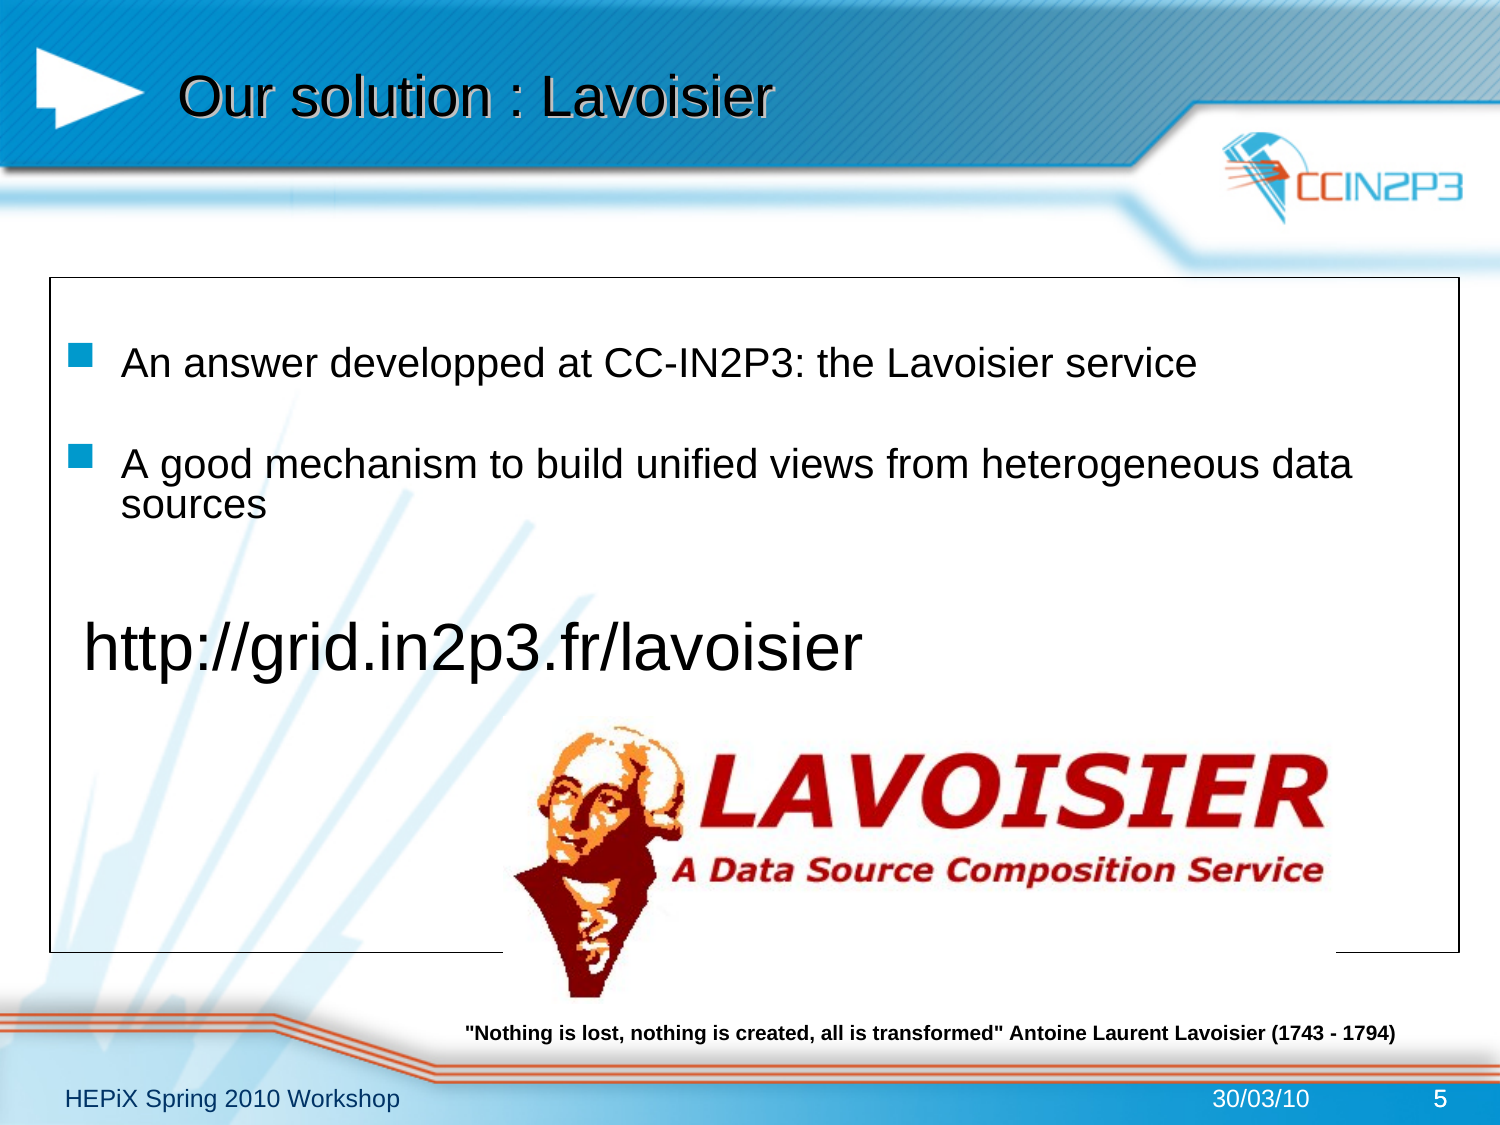

Our solution : Lavoisier
An answer developped at CC-IN2P3: the Lavoisier service
A good mechanism to build unified views from heterogeneous data sources
 http://grid.in2p3.fr/lavoisier
"Nothing is lost, nothing is created, all is transformed" Antoine Laurent Lavoisier (1743 - 1794)
HEPiX Spring 2010 Workshop
30/03/10
5